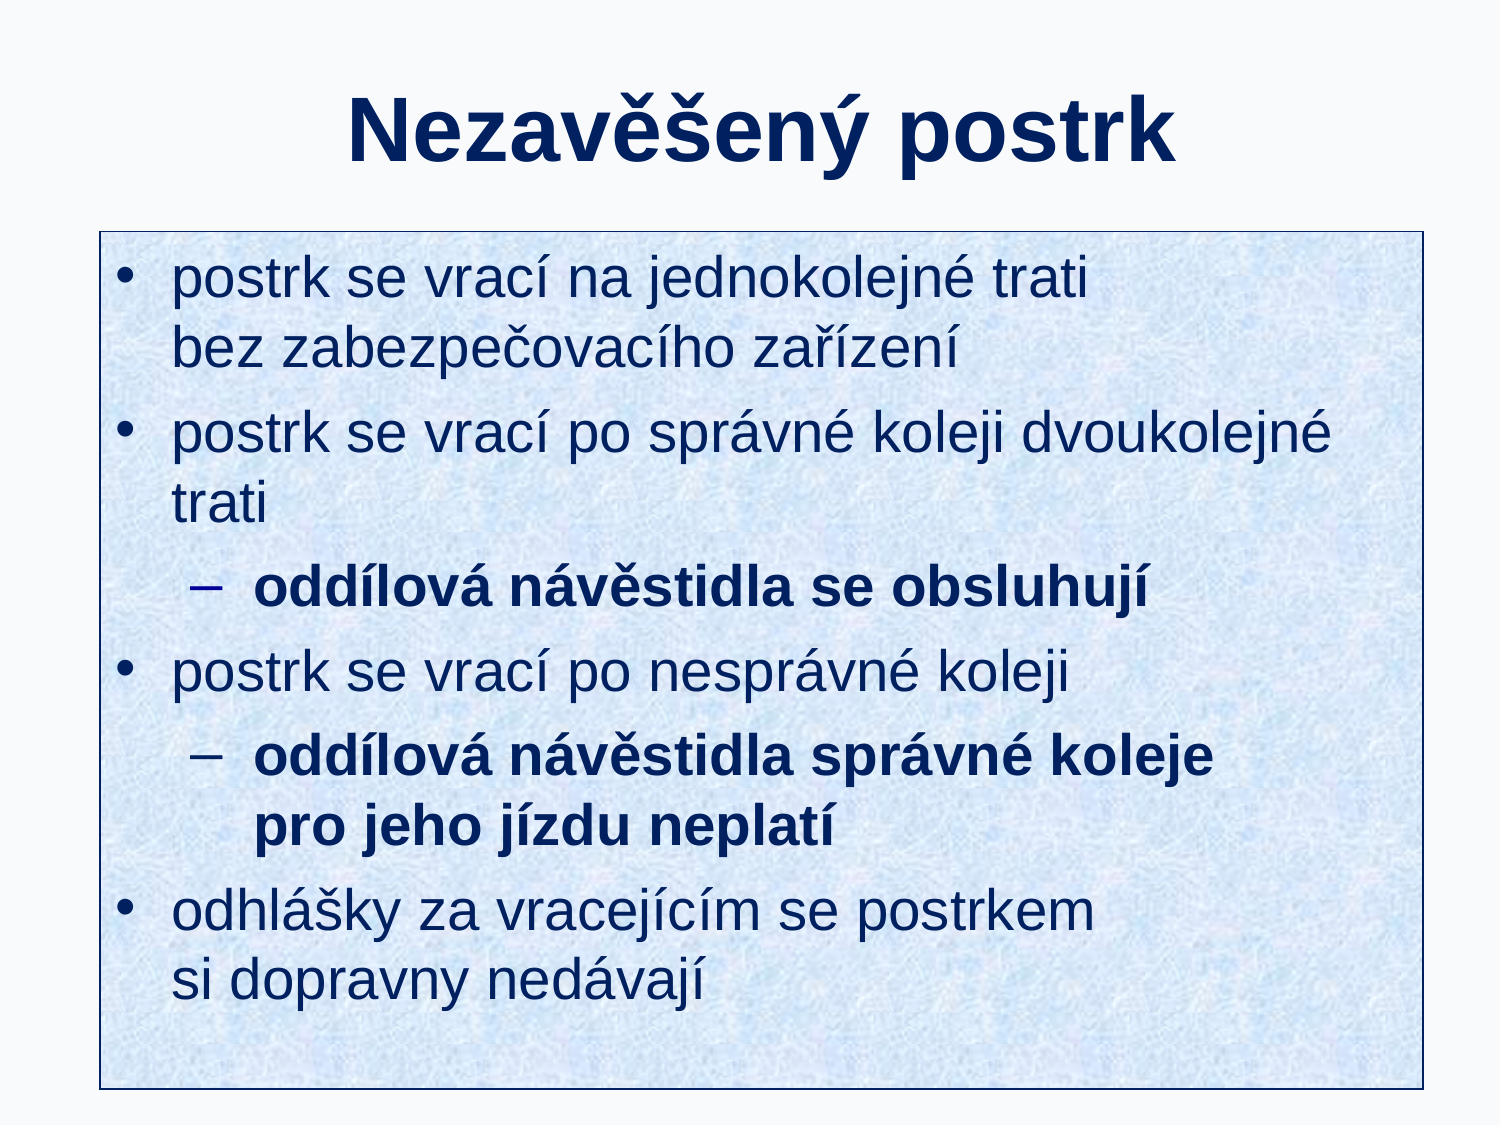

# Nezavěšený postrk
postrk se vrací na jednokolejné trati
bez zabezpečovacího zařízení
postrk se vrací po správné koleji dvoukolejné trati
 oddílová návěstidla se obsluhují
postrk se vrací po nesprávné koleji
 oddílová návěstidla správné koleje
 pro jeho jízdu neplatí
odhlášky za vracejícím se postrkem
si dopravny nedávají